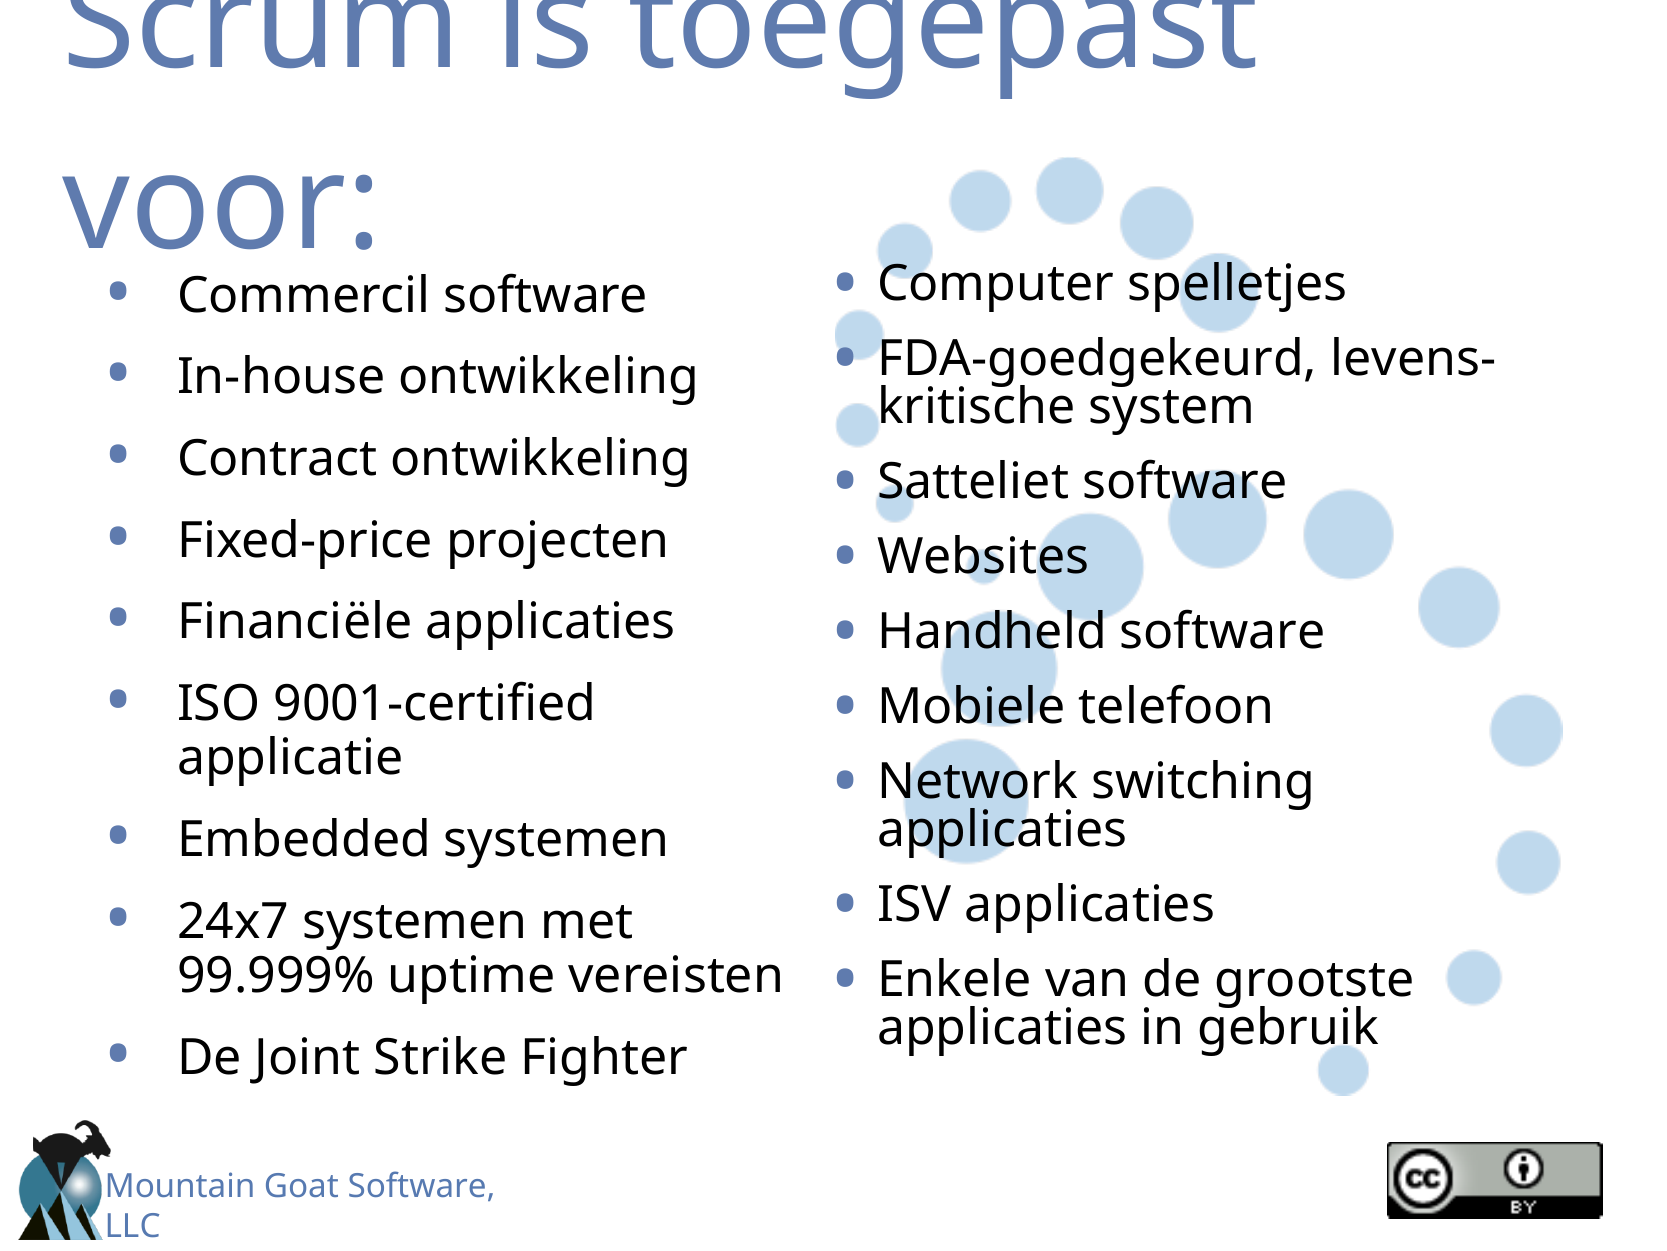

# Scrum is toegepast voor:
Commercil software
In-house ontwikkeling
Contract ontwikkeling
Fixed-price projecten
Financiële applicaties
ISO 9001-certified applicatie
Embedded systemen
24x7 systemen met 99.999% uptime vereisten
De Joint Strike Fighter
Computer spelletjes
FDA-goedgekeurd, levens-kritische system
Satteliet software
Websites
Handheld software
Mobiele telefoon
Network switching applicaties
ISV applicaties
Enkele van de grootste applicaties in gebruik